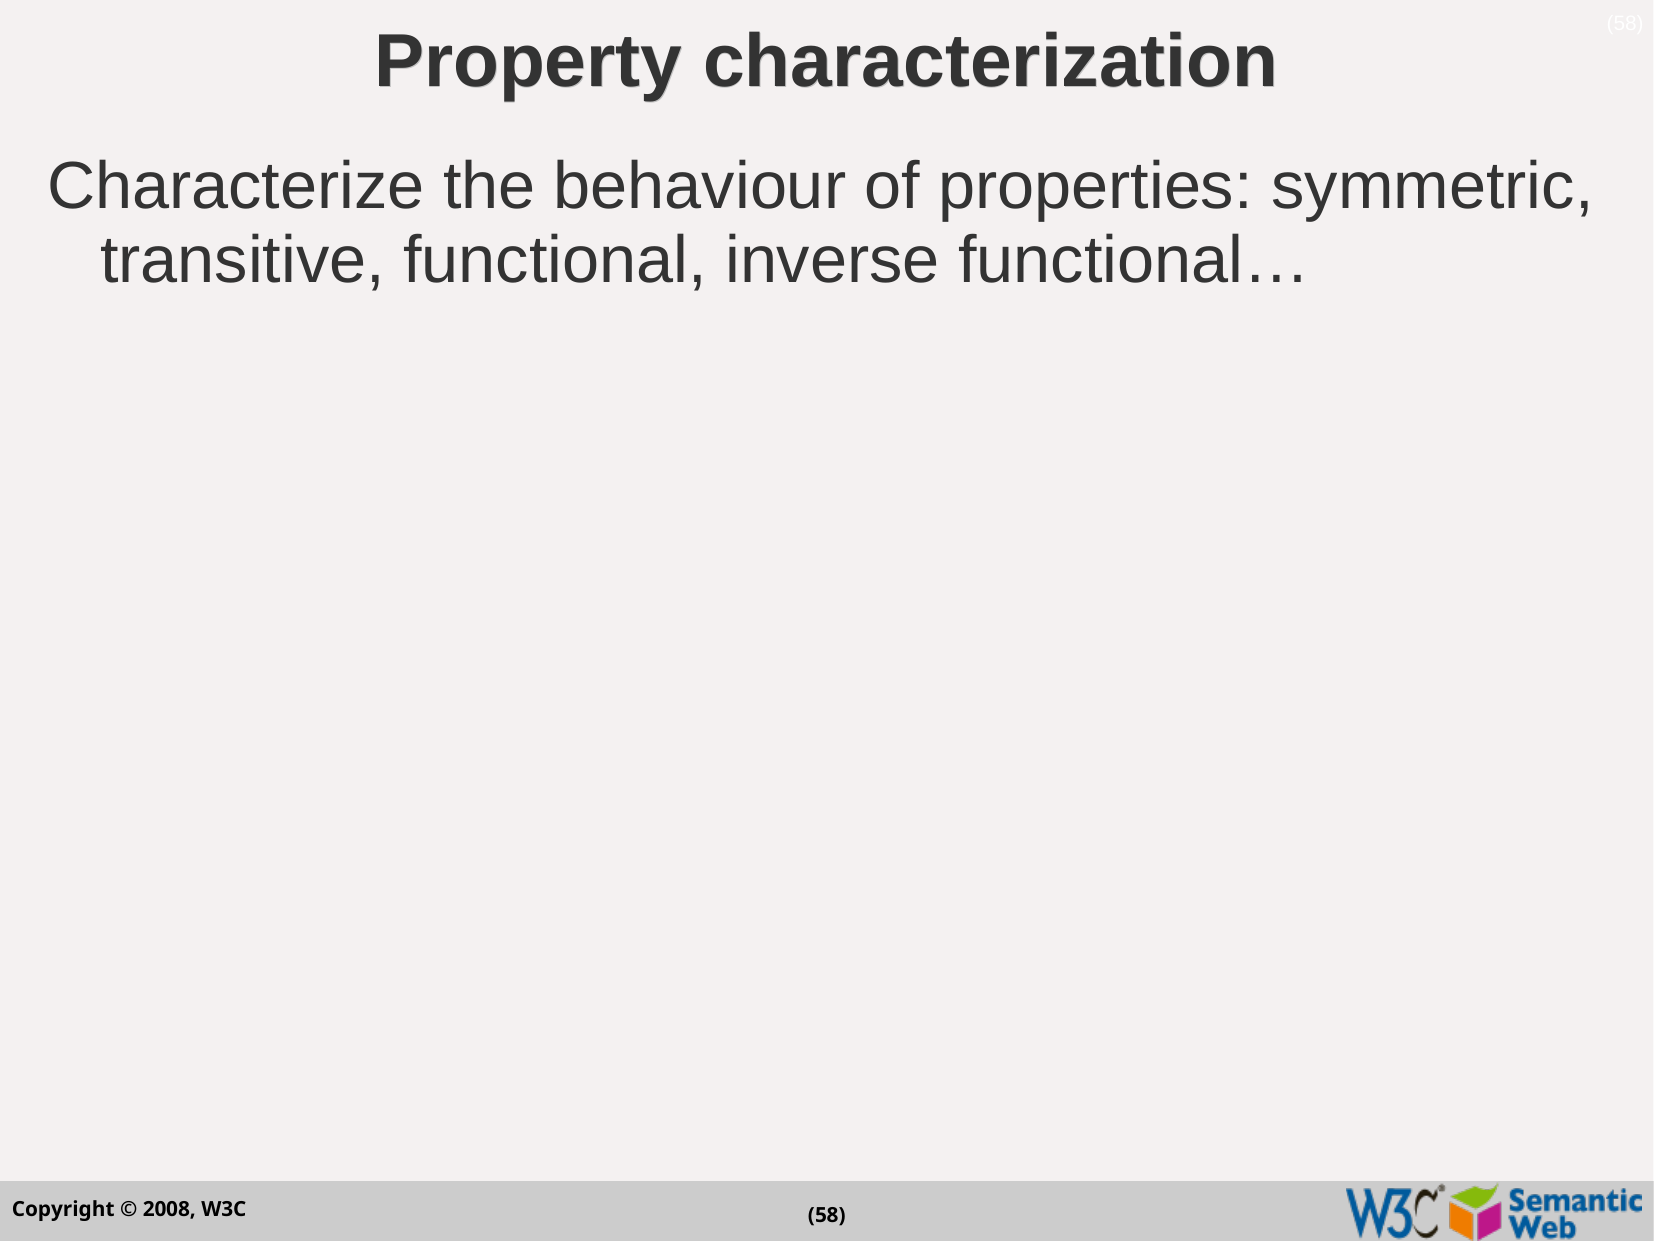

# Property characterization
Characterize the behaviour of properties: symmetric, transitive, functional, inverse functional…